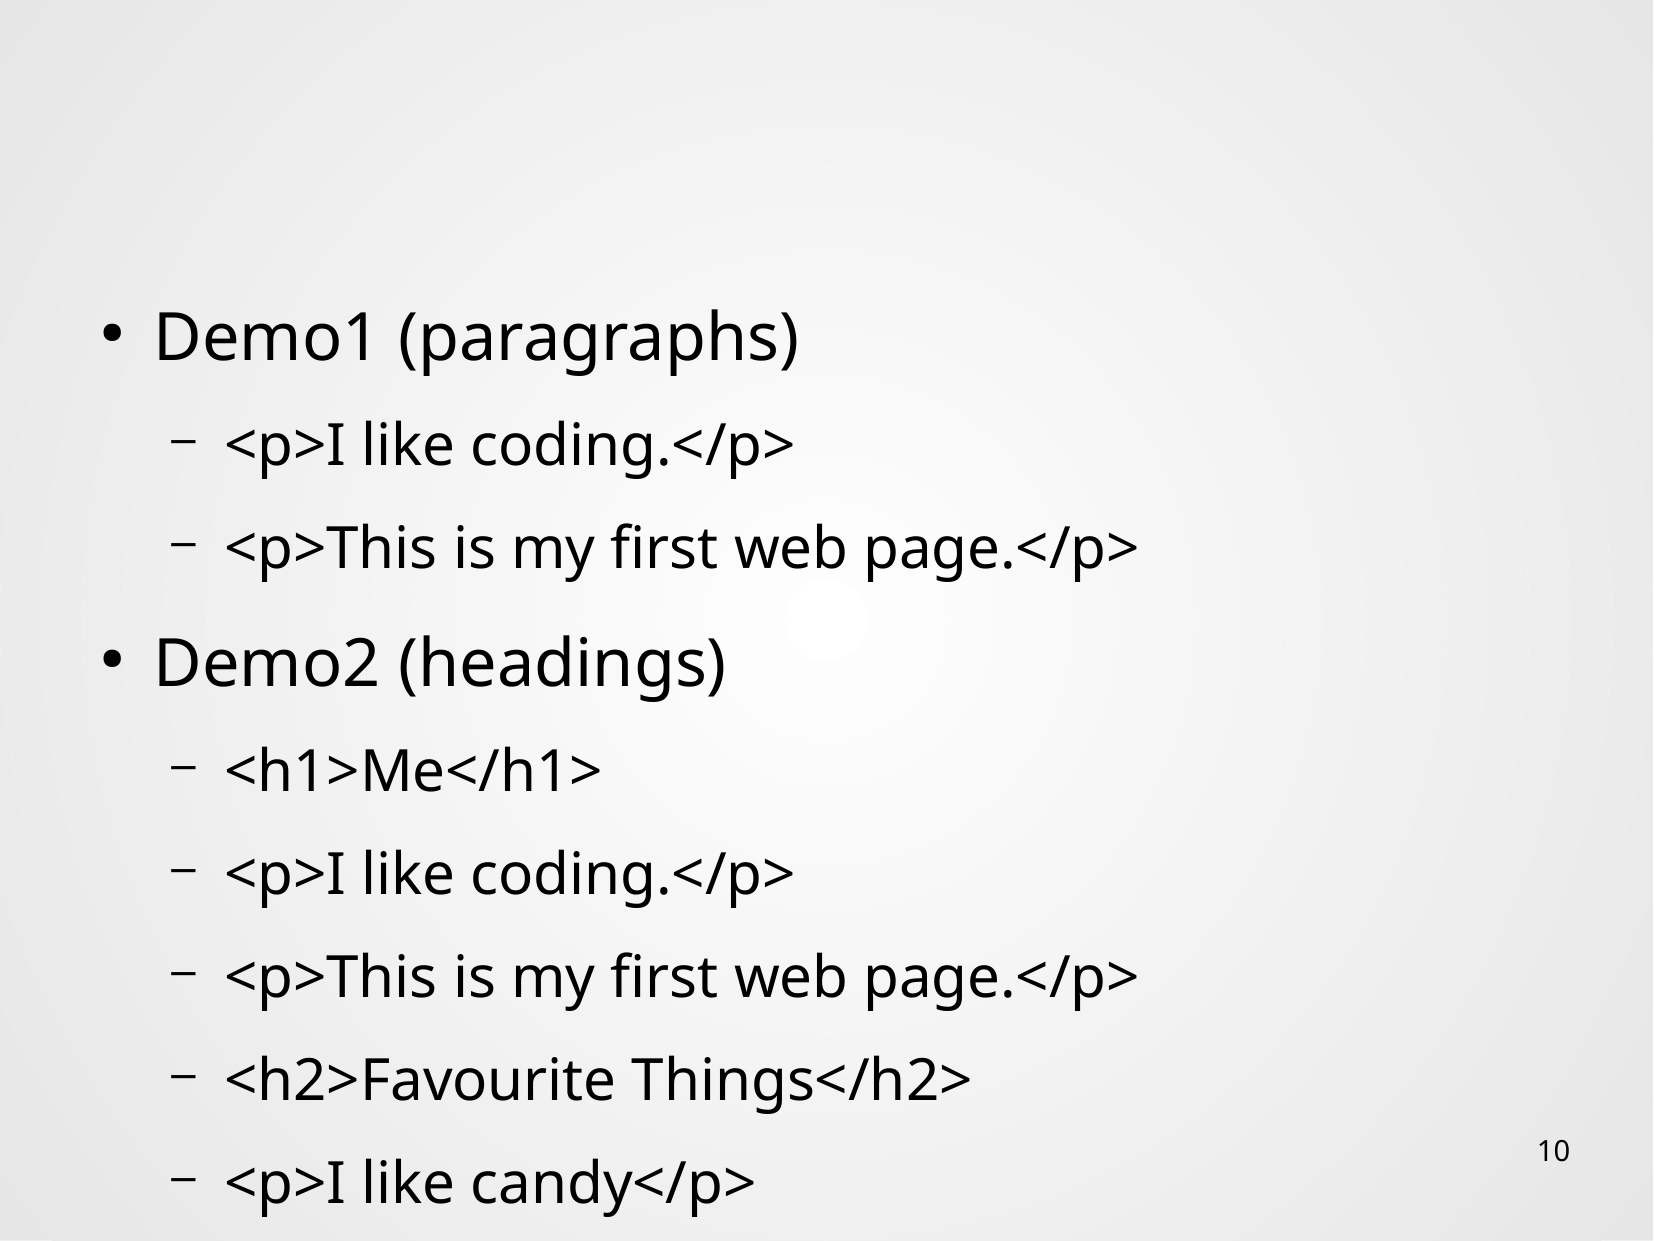

#
Demo1 (paragraphs)
<p>I like coding.</p>
<p>This is my first web page.</p>
Demo2 (headings)
<h1>Me</h1>
<p>I like coding.</p>
<p>This is my first web page.</p>
<h2>Favourite Things</h2>
<p>I like candy</p>
10